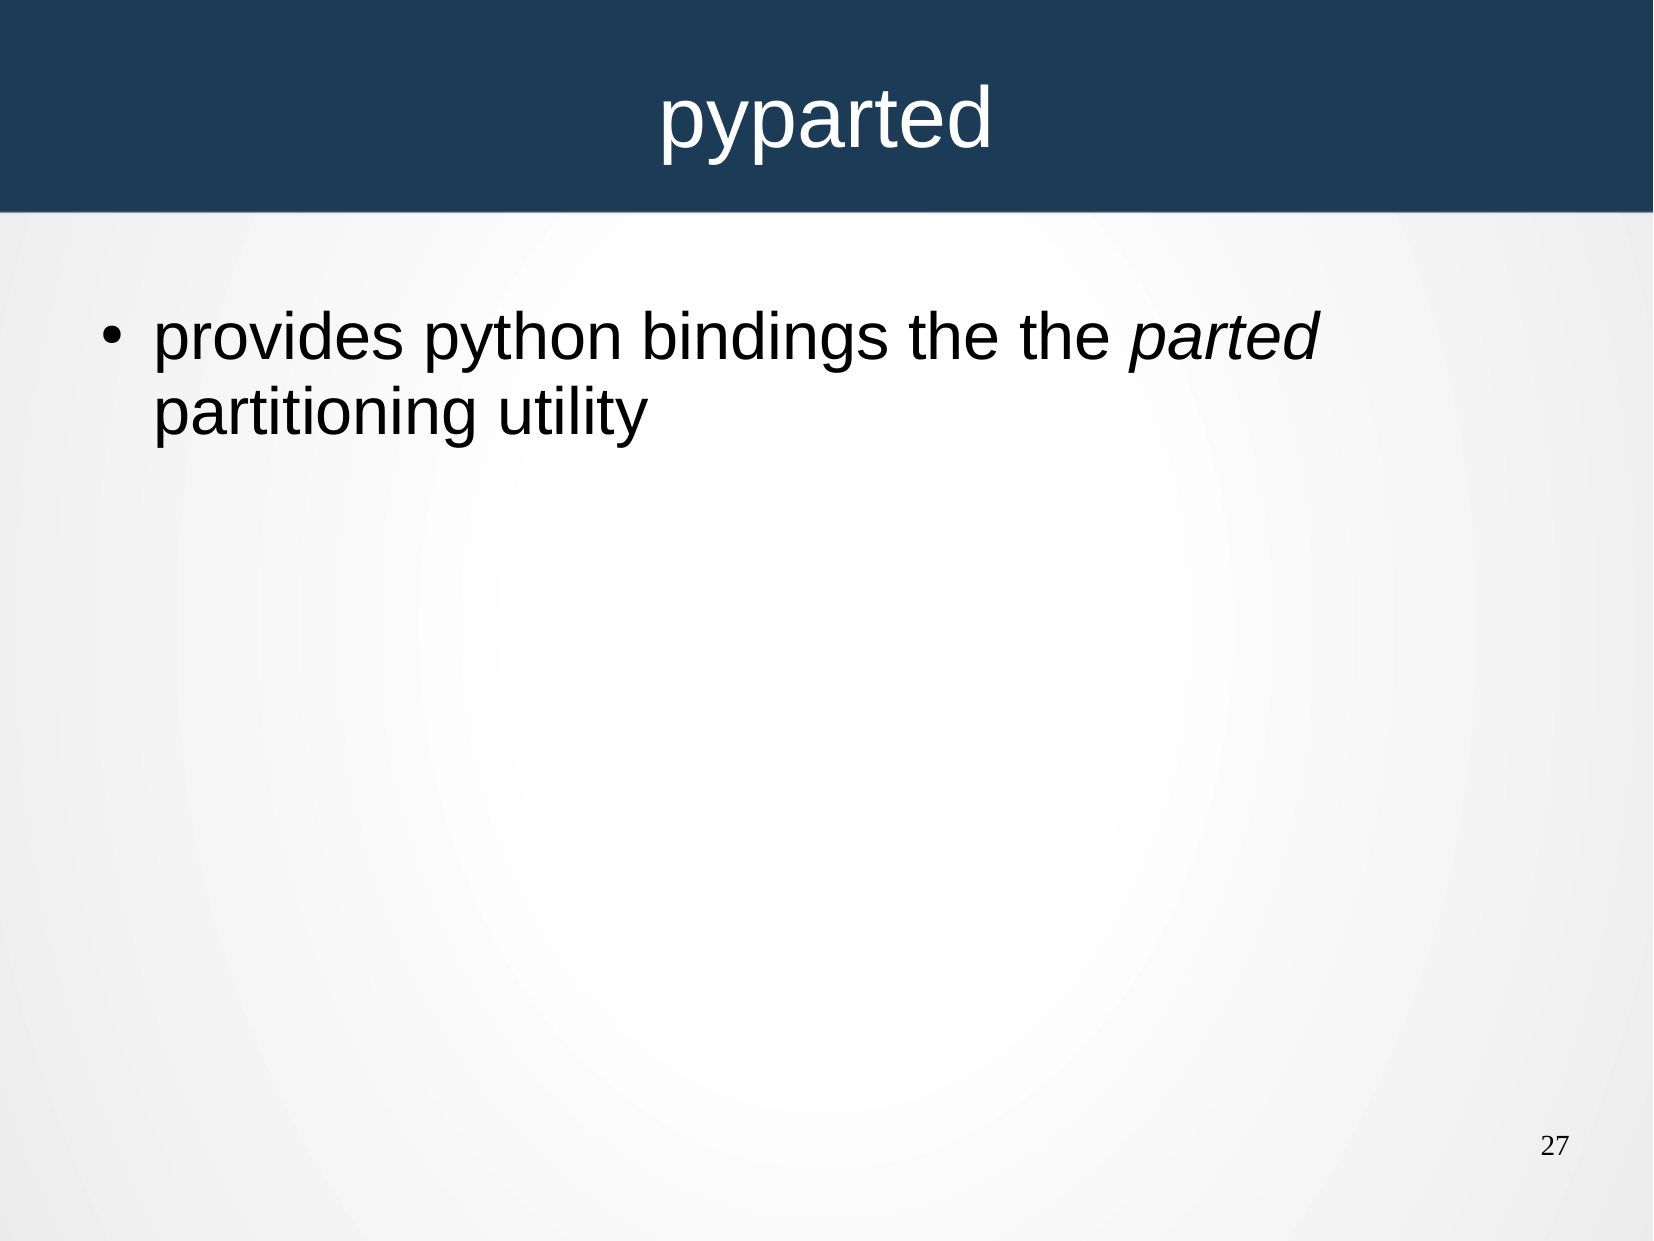

# pyparted
provides python bindings the the parted partitioning utility
27